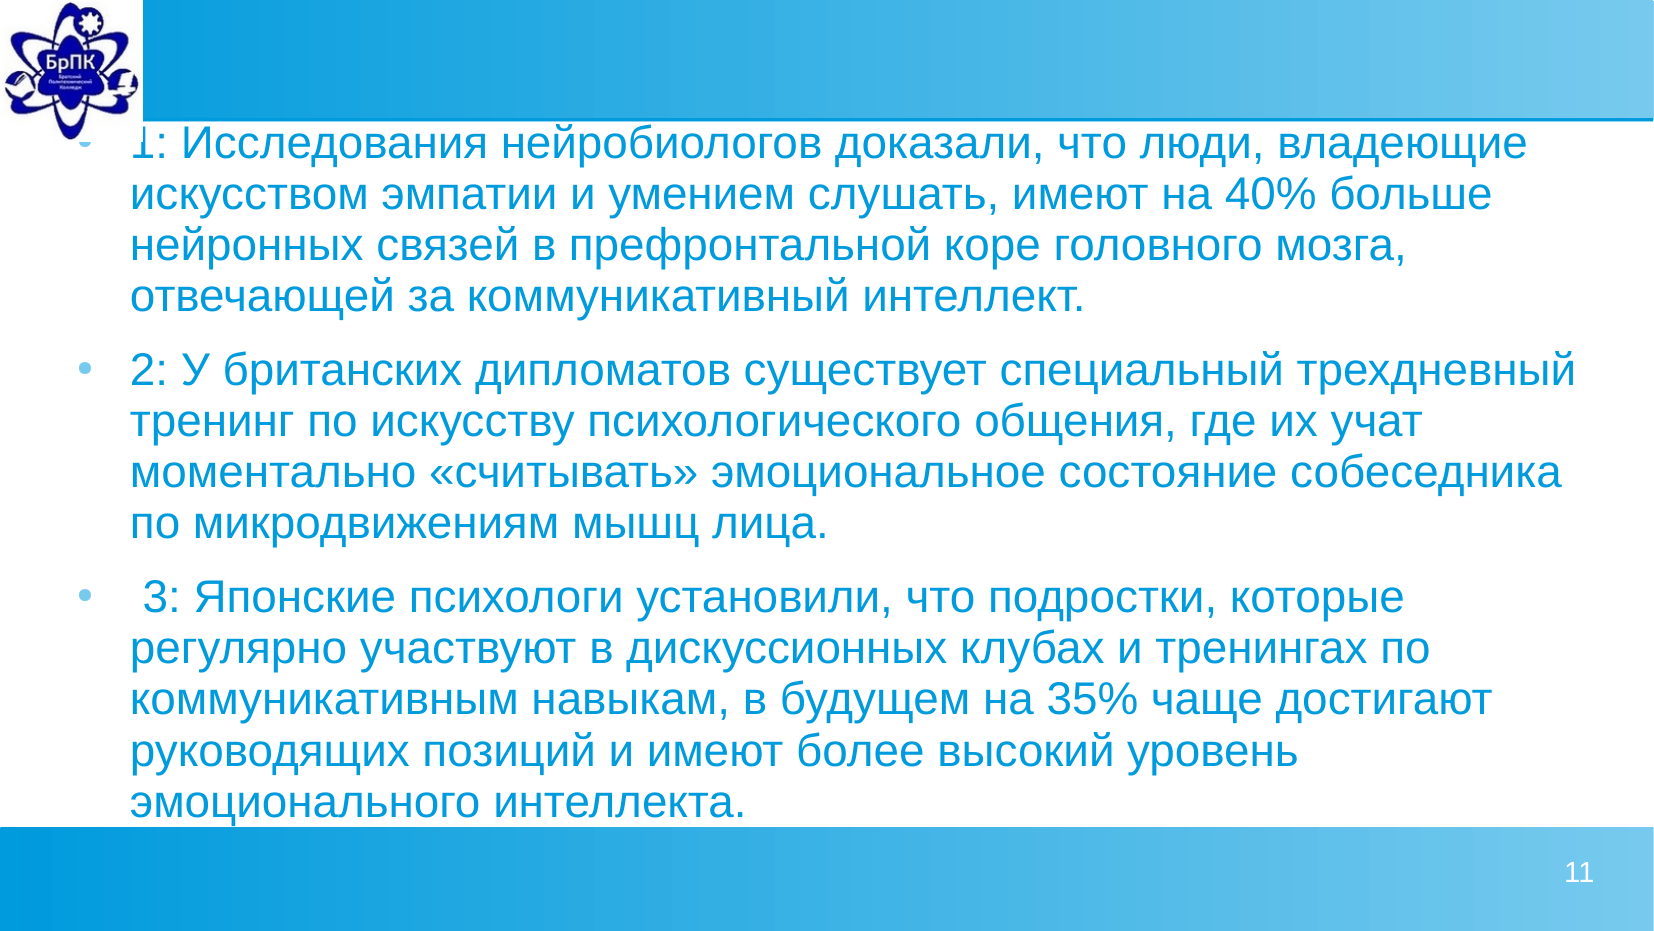

# 1: Исследования нейробиологов доказали, что люди, владеющие искусством эмпатии и умением слушать, имеют на 40% больше нейронных связей в префронтальной коре головного мозга, отвечающей за коммуникативный интеллект.
2: У британских дипломатов существует специальный трехдневный тренинг по искусству психологического общения, где их учат моментально «считывать» эмоциональное состояние собеседника по микродвижениям мышц лица.
 3: Японские психологи установили, что подростки, которые регулярно участвуют в дискуссионных клубах и тренингах по коммуникативным навыкам, в будущем на 35% чаще достигают руководящих позиций и имеют более высокий уровень эмоционального интеллекта.
11